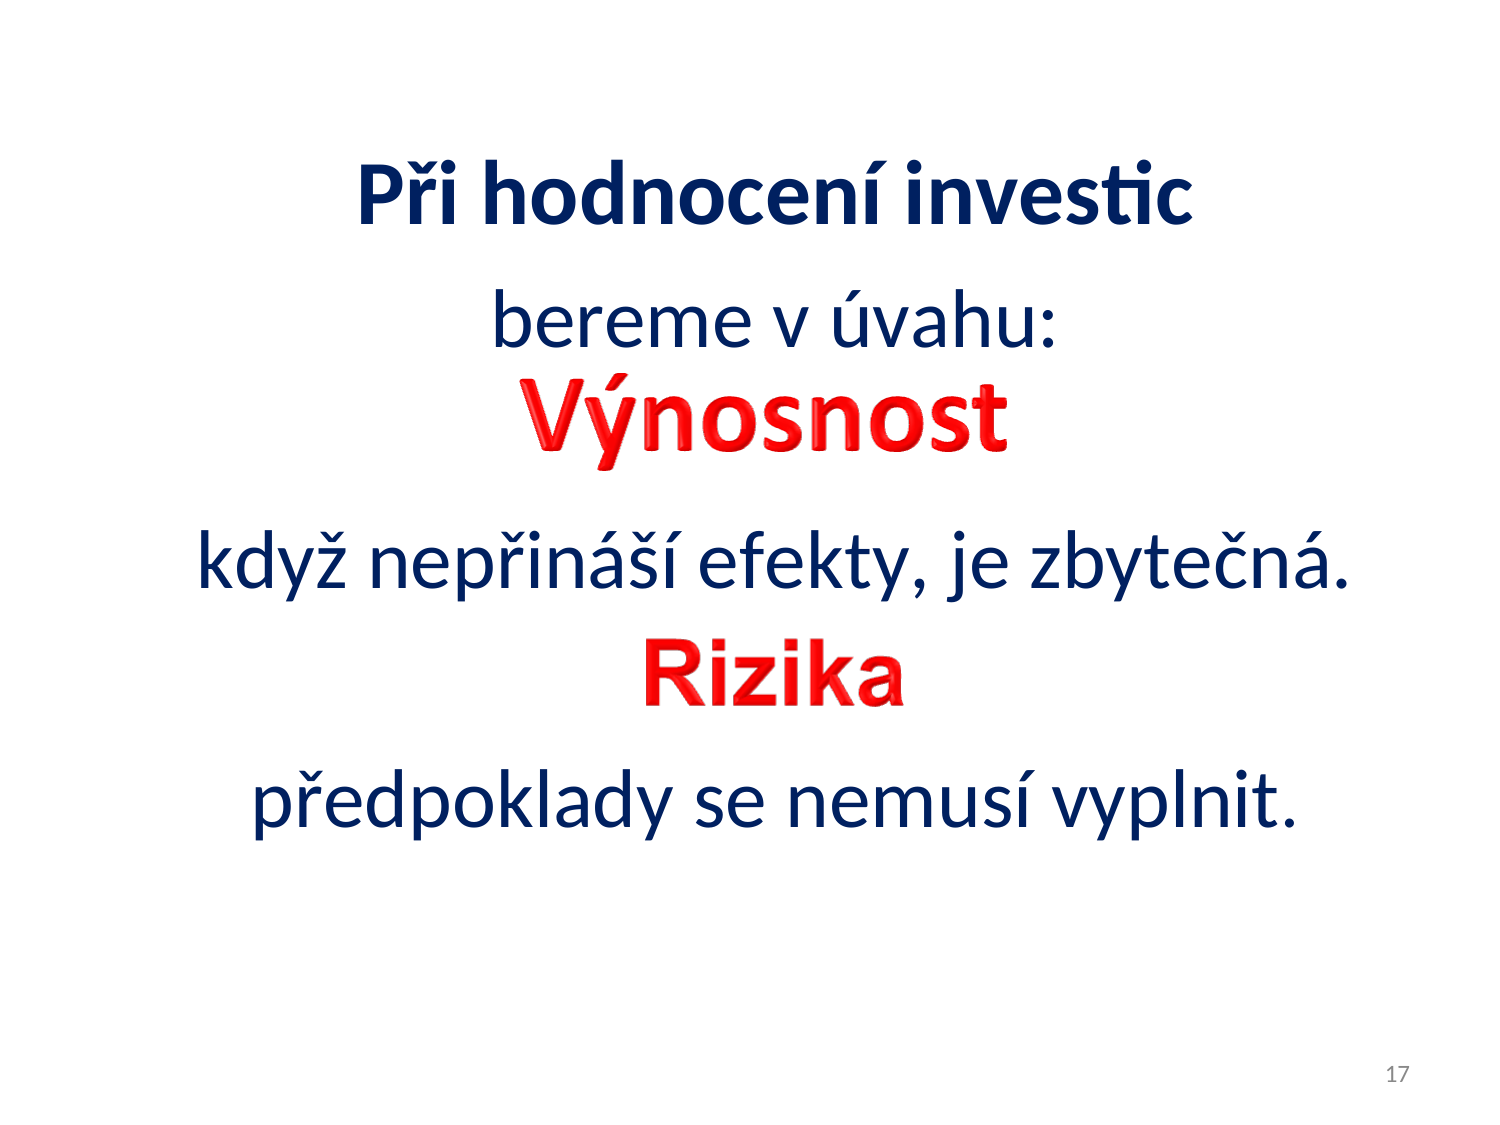

# Při hodnocení investic
bereme v úvahu:
když nepřináší efekty, je zbytečná.
předpoklady se nemusí vyplnit.